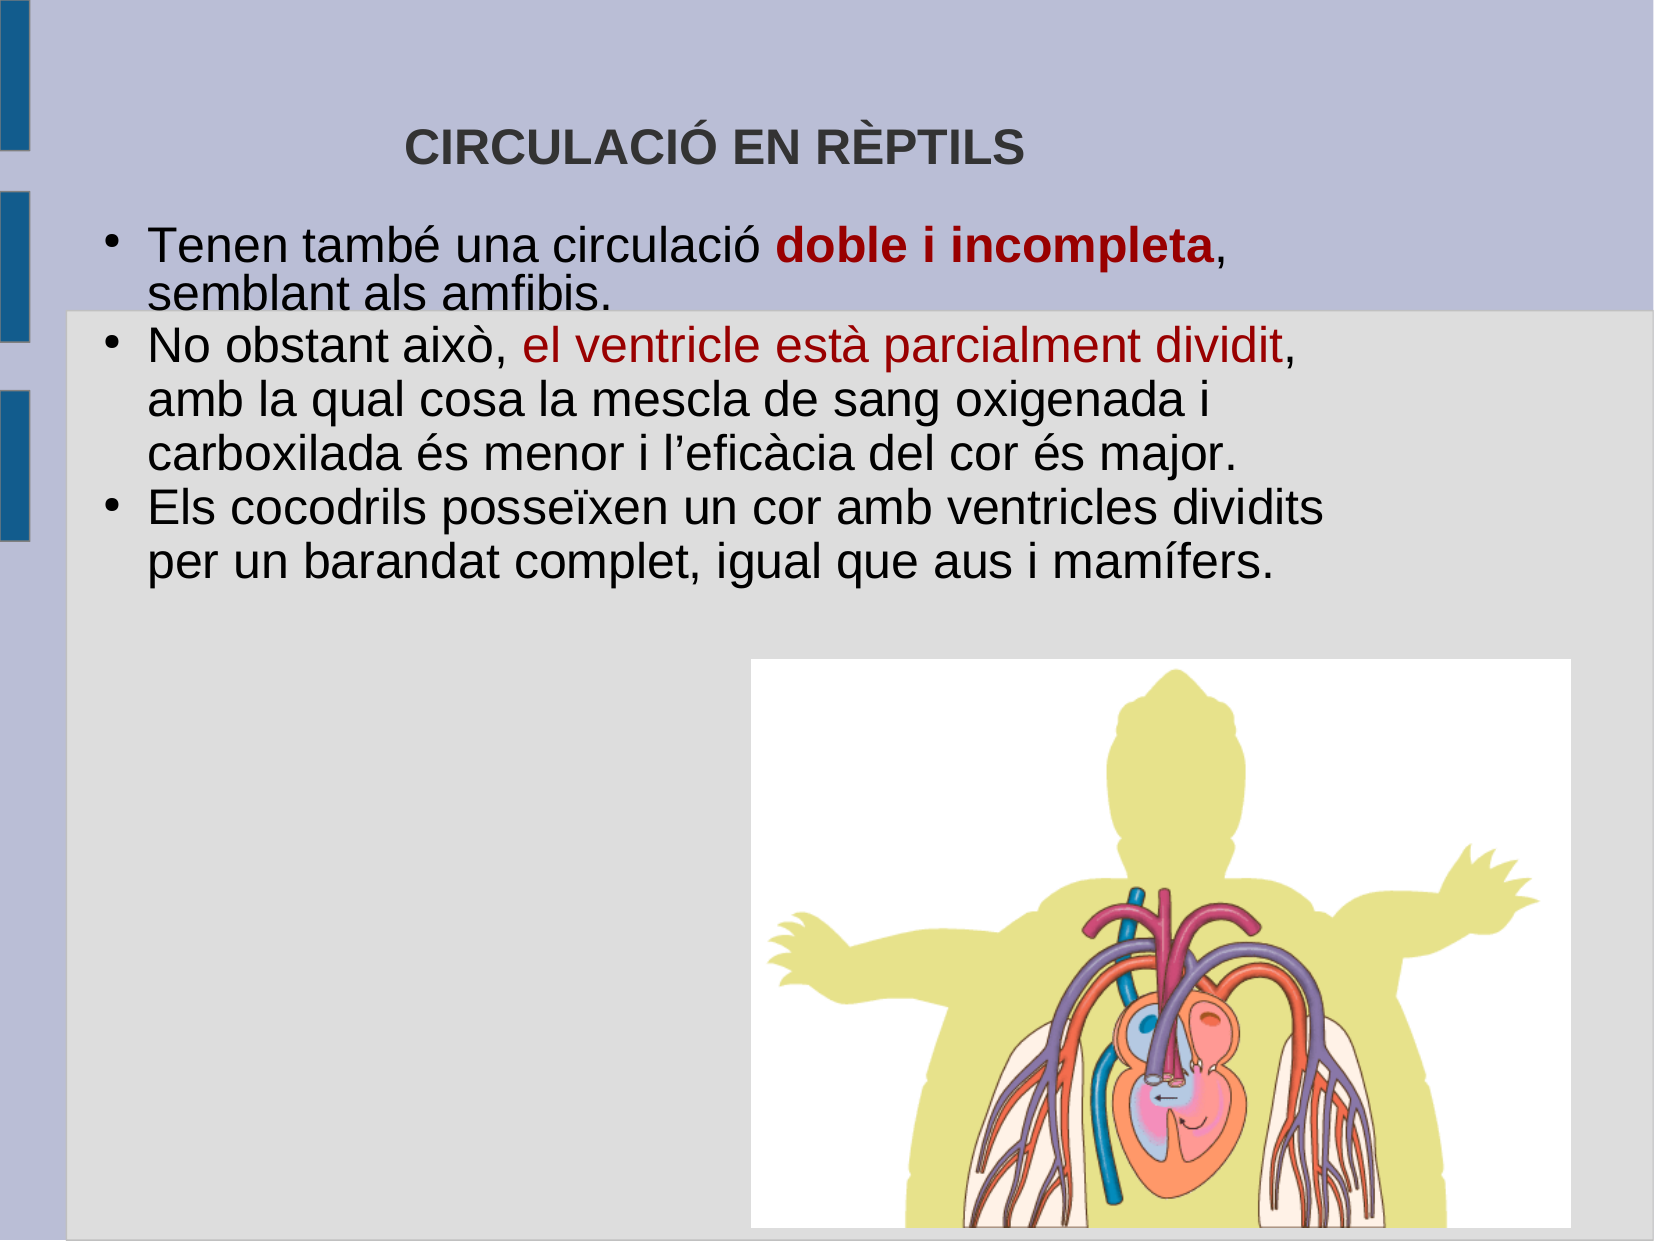

CIRCULACIÓ EN RÈPTILS
Tenen també una circulació doble i incompleta, semblant als amfibis.
No obstant això, el ventricle està parcialment dividit, amb la qual cosa la mescla de sang oxigenada i carboxilada és menor i l’eficàcia del cor és major.
Els cocodrils posseïxen un cor amb ventricles dividits per un barandat complet, igual que aus i mamífers.